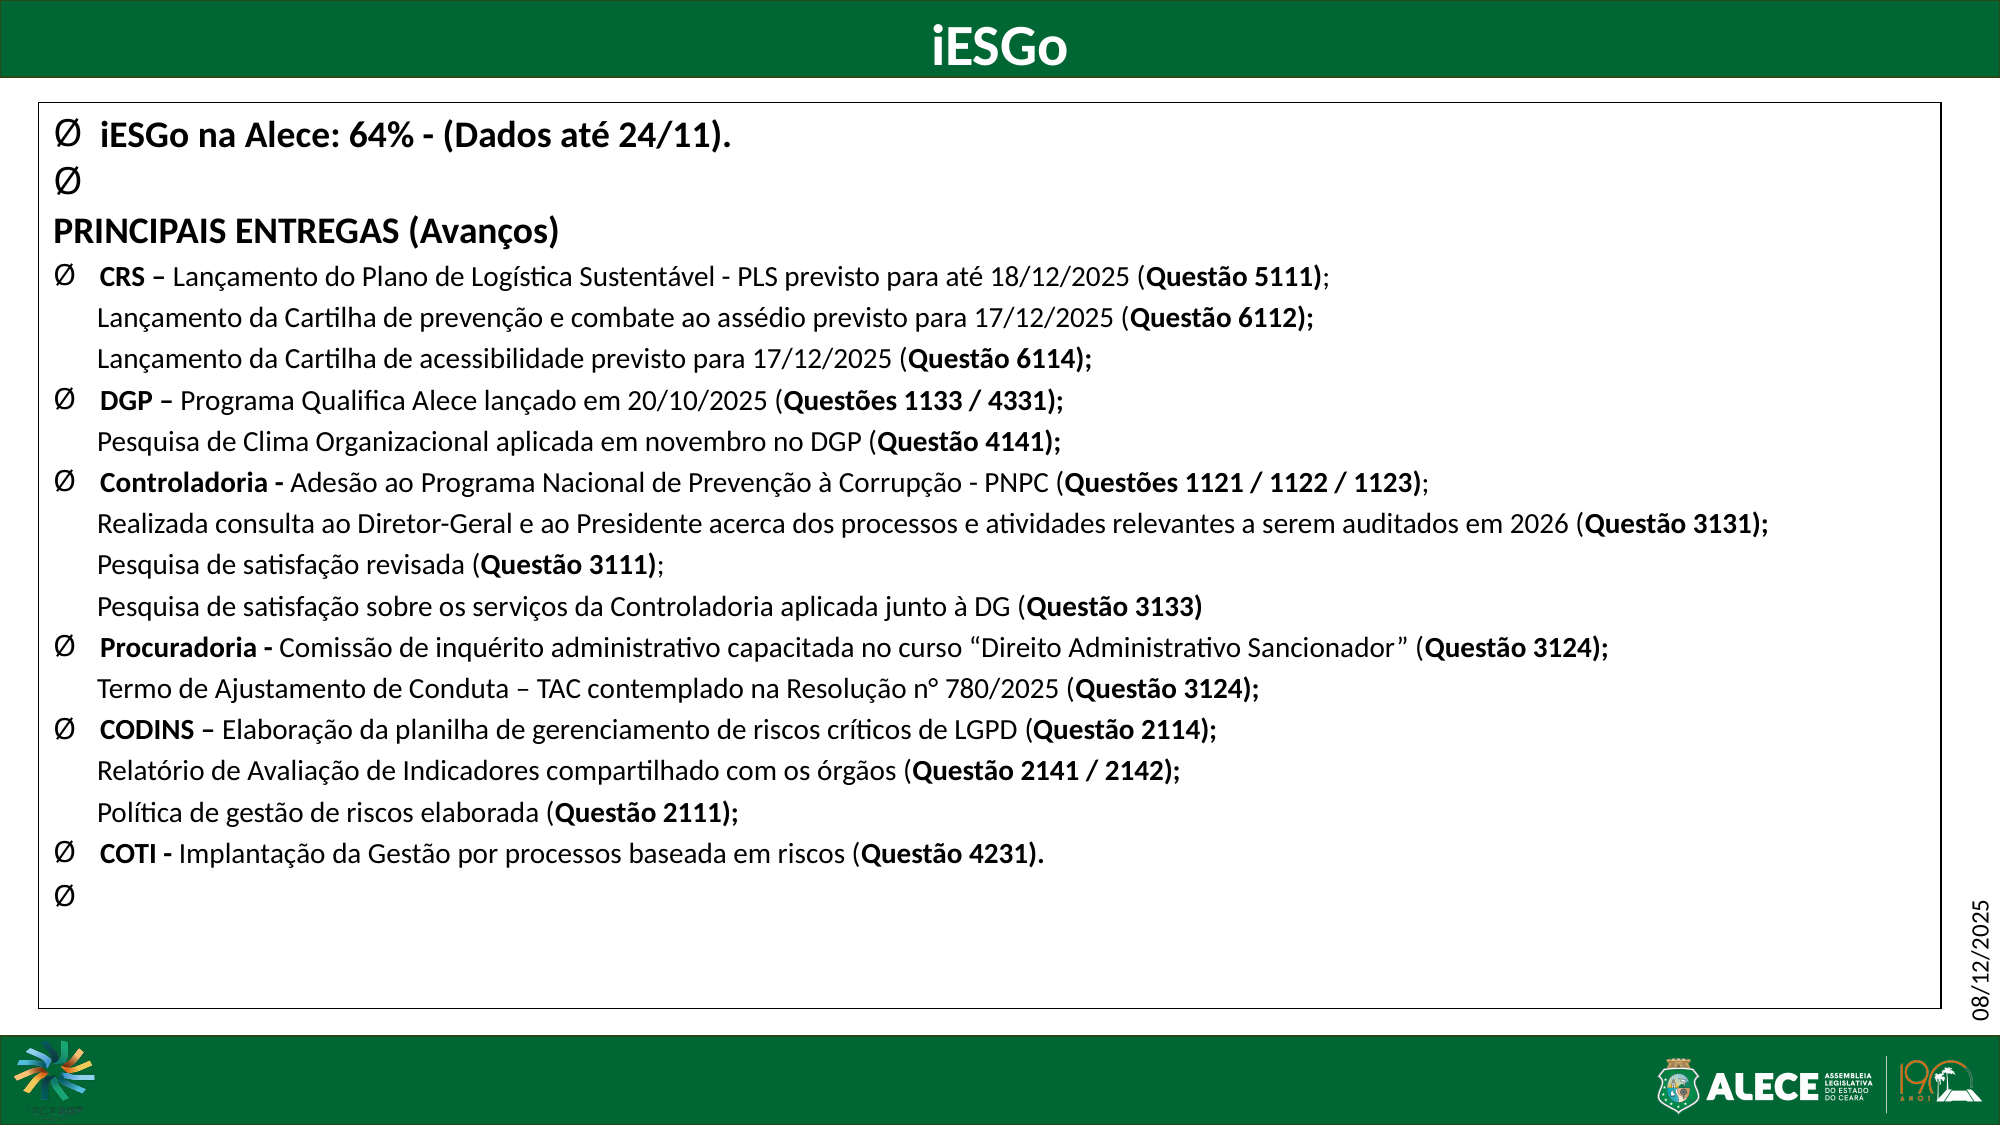

iESGo
iESGo na Alece: 64% - (Dados até 24/11).
PRINCIPAIS ENTREGAS (Avanços)
CRS – Lançamento do Plano de Logística Sustentável - PLS previsto para até 18/12/2025 (Questão 5111);
Lançamento da Cartilha de prevenção e combate ao assédio previsto para 17/12/2025 (Questão 6112);
Lançamento da Cartilha de acessibilidade previsto para 17/12/2025 (Questão 6114);
DGP – Programa Qualifica Alece lançado em 20/10/2025 (Questões 1133 / 4331);
Pesquisa de Clima Organizacional aplicada em novembro no DGP (Questão 4141);
Controladoria - Adesão ao Programa Nacional de Prevenção à Corrupção - PNPC (Questões 1121 / 1122 / 1123);
Realizada consulta ao Diretor-Geral e ao Presidente acerca dos processos e atividades relevantes a serem auditados em 2026 (Questão 3131);
Pesquisa de satisfação revisada (Questão 3111);
Pesquisa de satisfação sobre os serviços da Controladoria aplicada junto à DG (Questão 3133)
Procuradoria - Comissão de inquérito administrativo capacitada no curso “Direito Administrativo Sancionador” (Questão 3124);
Termo de Ajustamento de Conduta – TAC contemplado na Resolução n° 780/2025 (Questão 3124);
CODINS – Elaboração da planilha de gerenciamento de riscos críticos de LGPD (Questão 2114);
Relatório de Avaliação de Indicadores compartilhado com os órgãos (Questão 2141 / 2142);
Política de gestão de riscos elaborada (Questão 2111);
COTI - Implantação da Gestão por processos baseada em riscos (Questão 4231).
08/12/2025